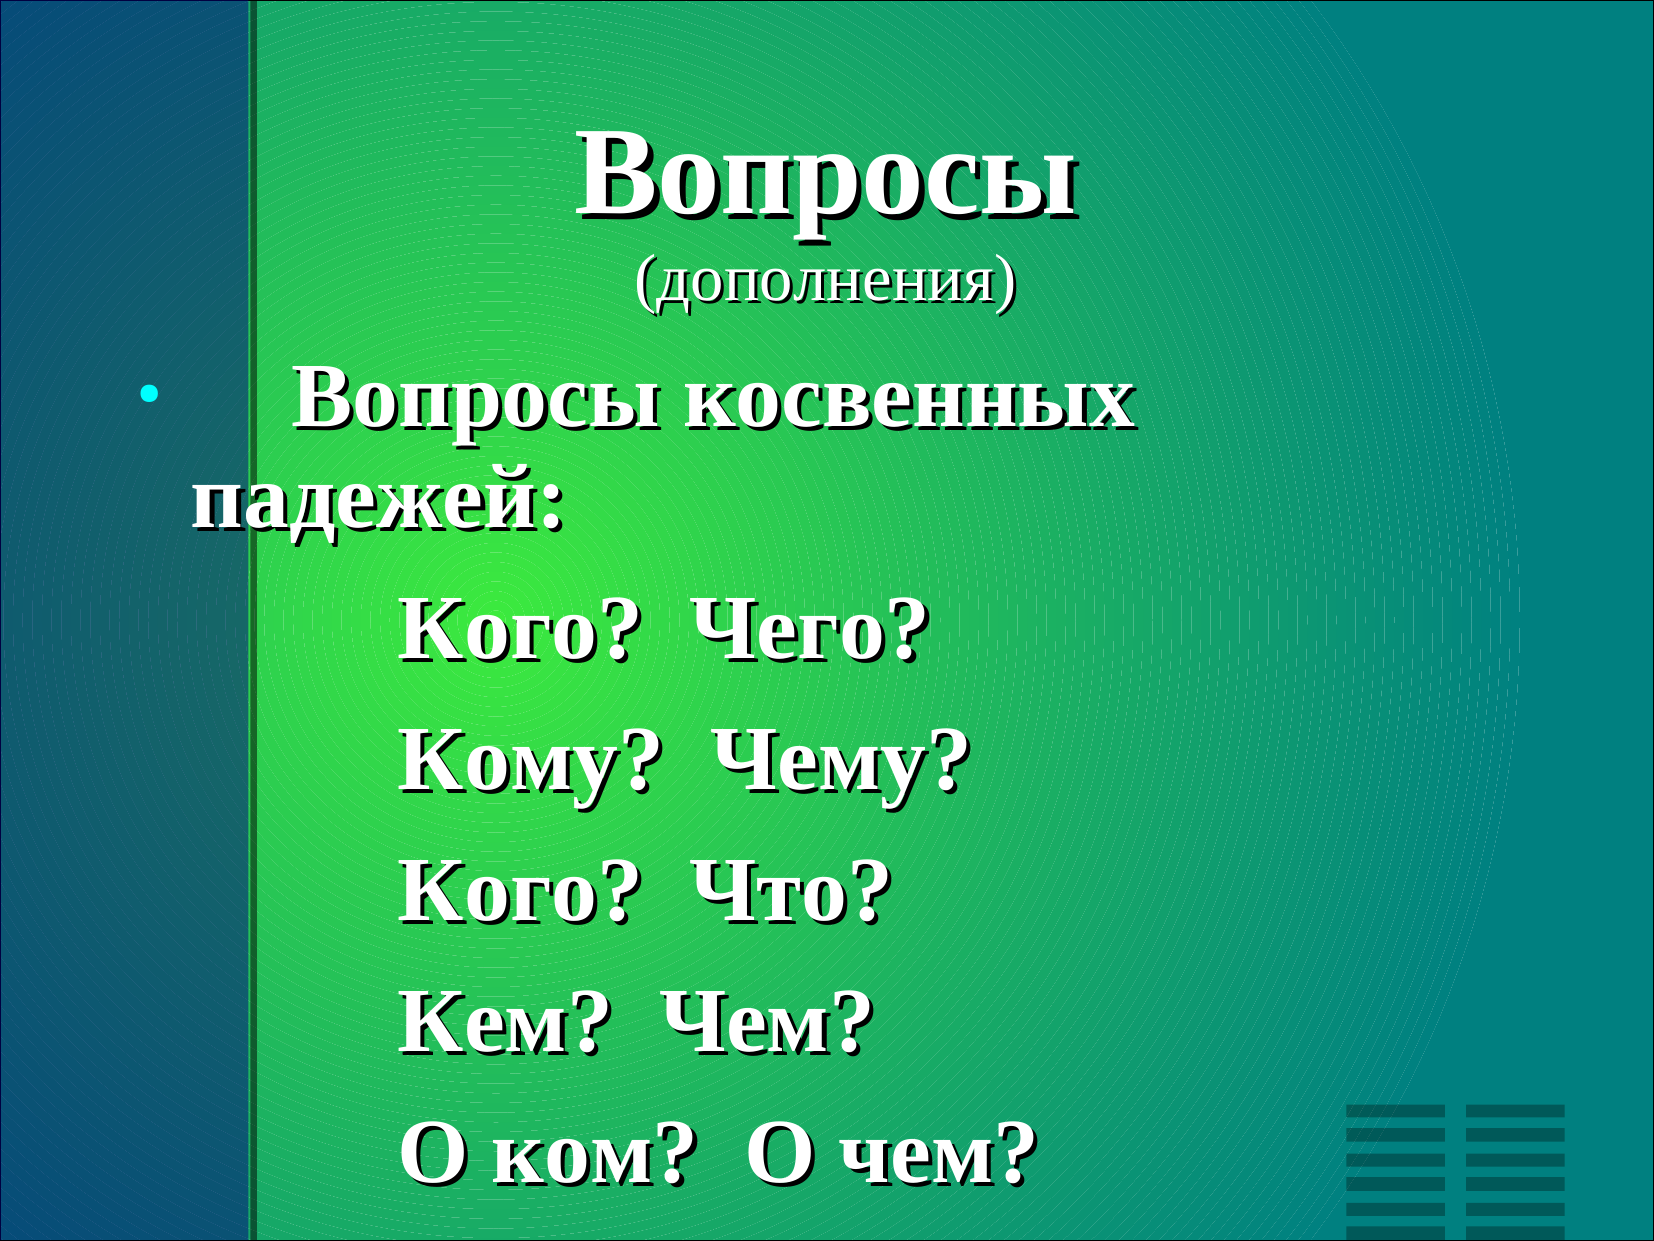

# Вопросы (дополнения)
 Вопросы косвенных падежей:
 Кого? Чего?
 Кому? Чему?
 Кого? Что?
 Кем? Чем?
 О ком? О чем?